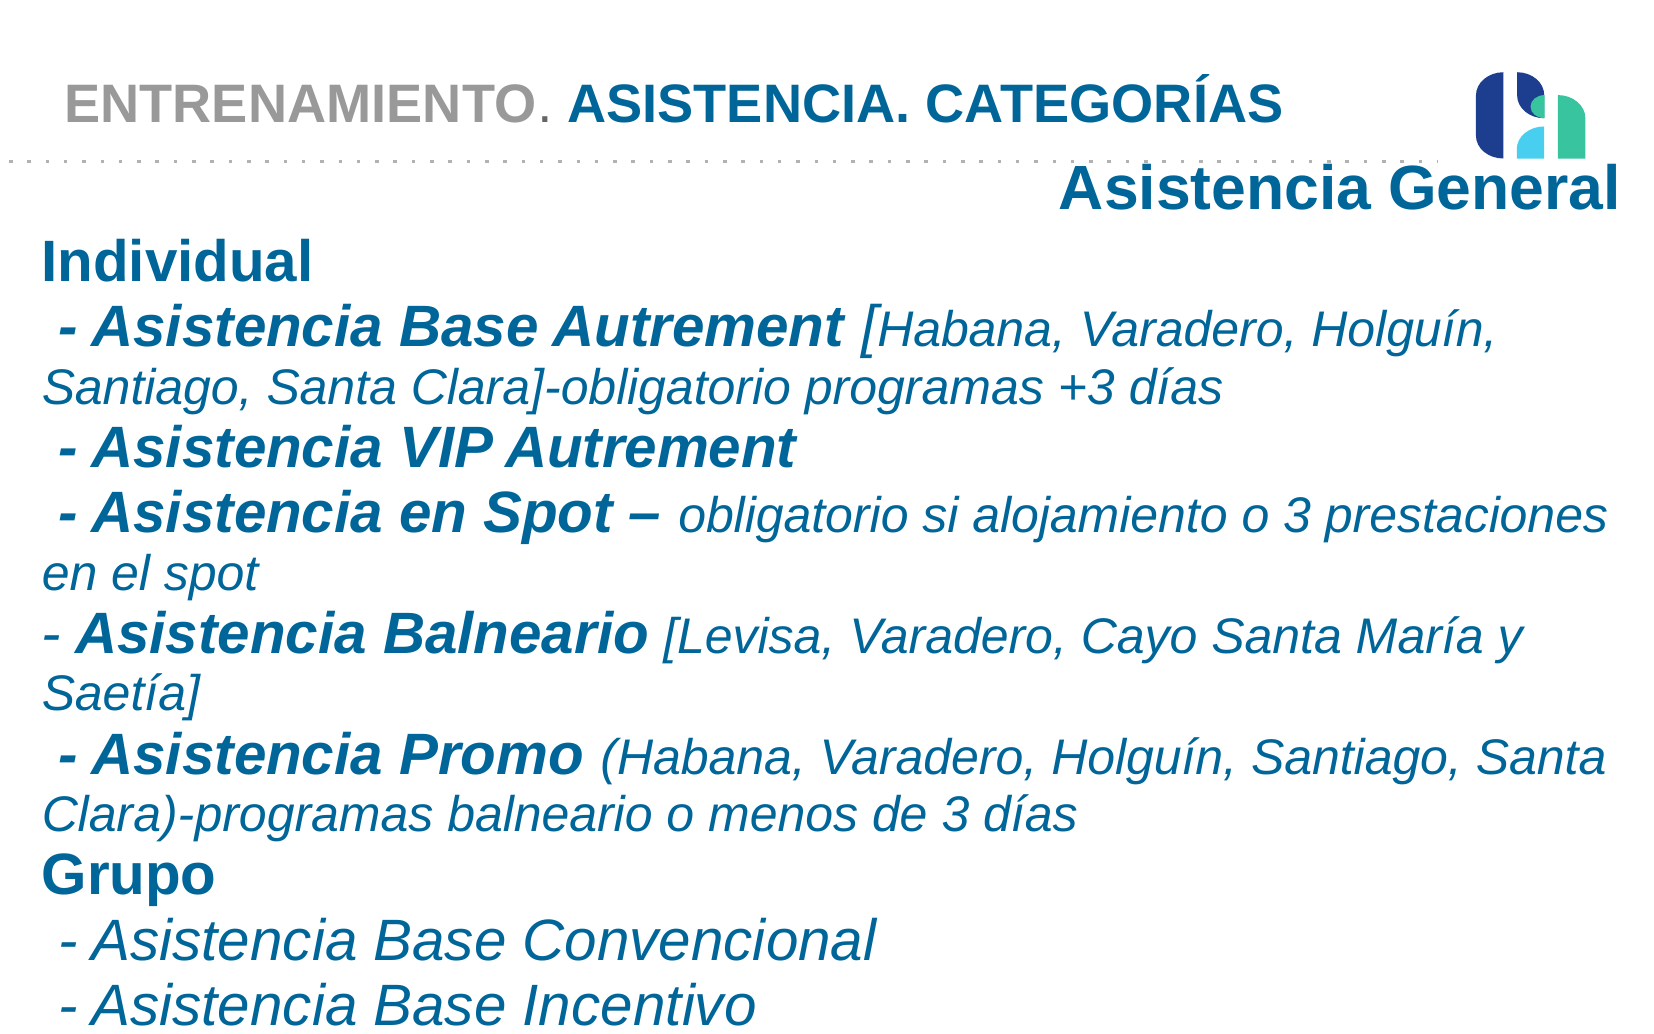

ENTRENAMIENTO. ASISTENCIA. CATEGORÍAS
Asistencia General
Individual
 - Asistencia Base Autrement [Habana, Varadero, Holguín, Santiago, Santa Clara]-obligatorio programas +3 días
 - Asistencia VIP Autrement
 - Asistencia en Spot – obligatorio si alojamiento o 3 prestaciones en el spot
- Asistencia Balneario [Levisa, Varadero, Cayo Santa María y Saetía]
 - Asistencia Promo (Habana, Varadero, Holguín, Santiago, Santa Clara)-programas balneario o menos de 3 días
Grupo
 - Asistencia Base Convencional
 - Asistencia Base Incentivo